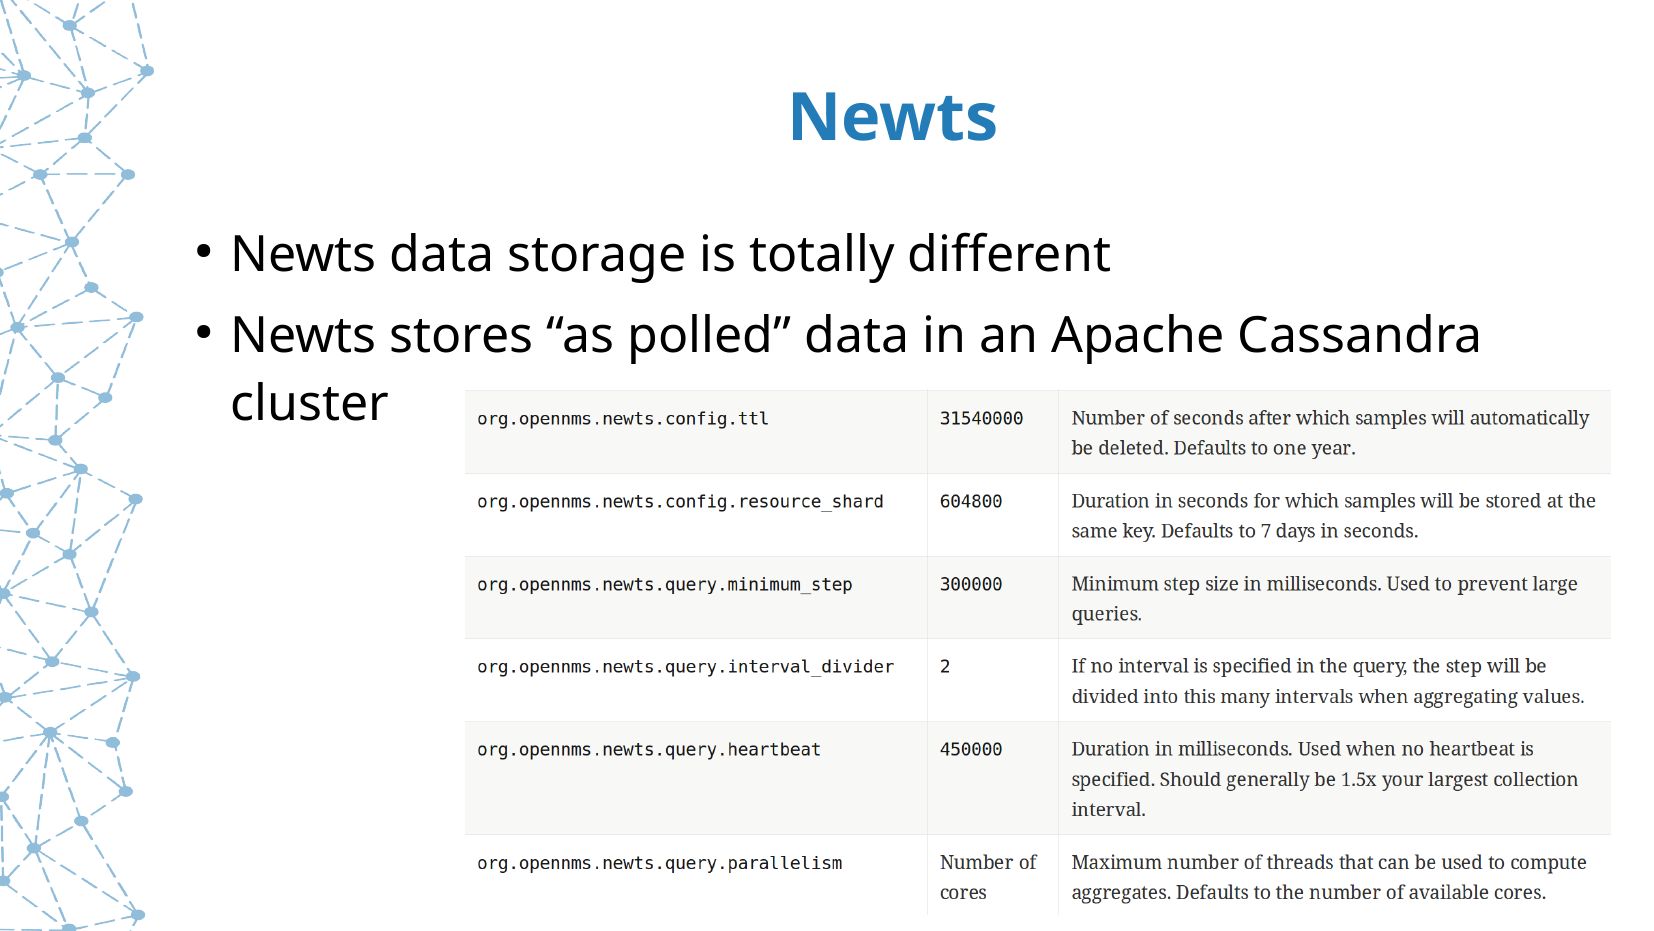

# Newts
Newts data storage is totally different
Newts stores “as polled” data in an Apache Cassandra cluster